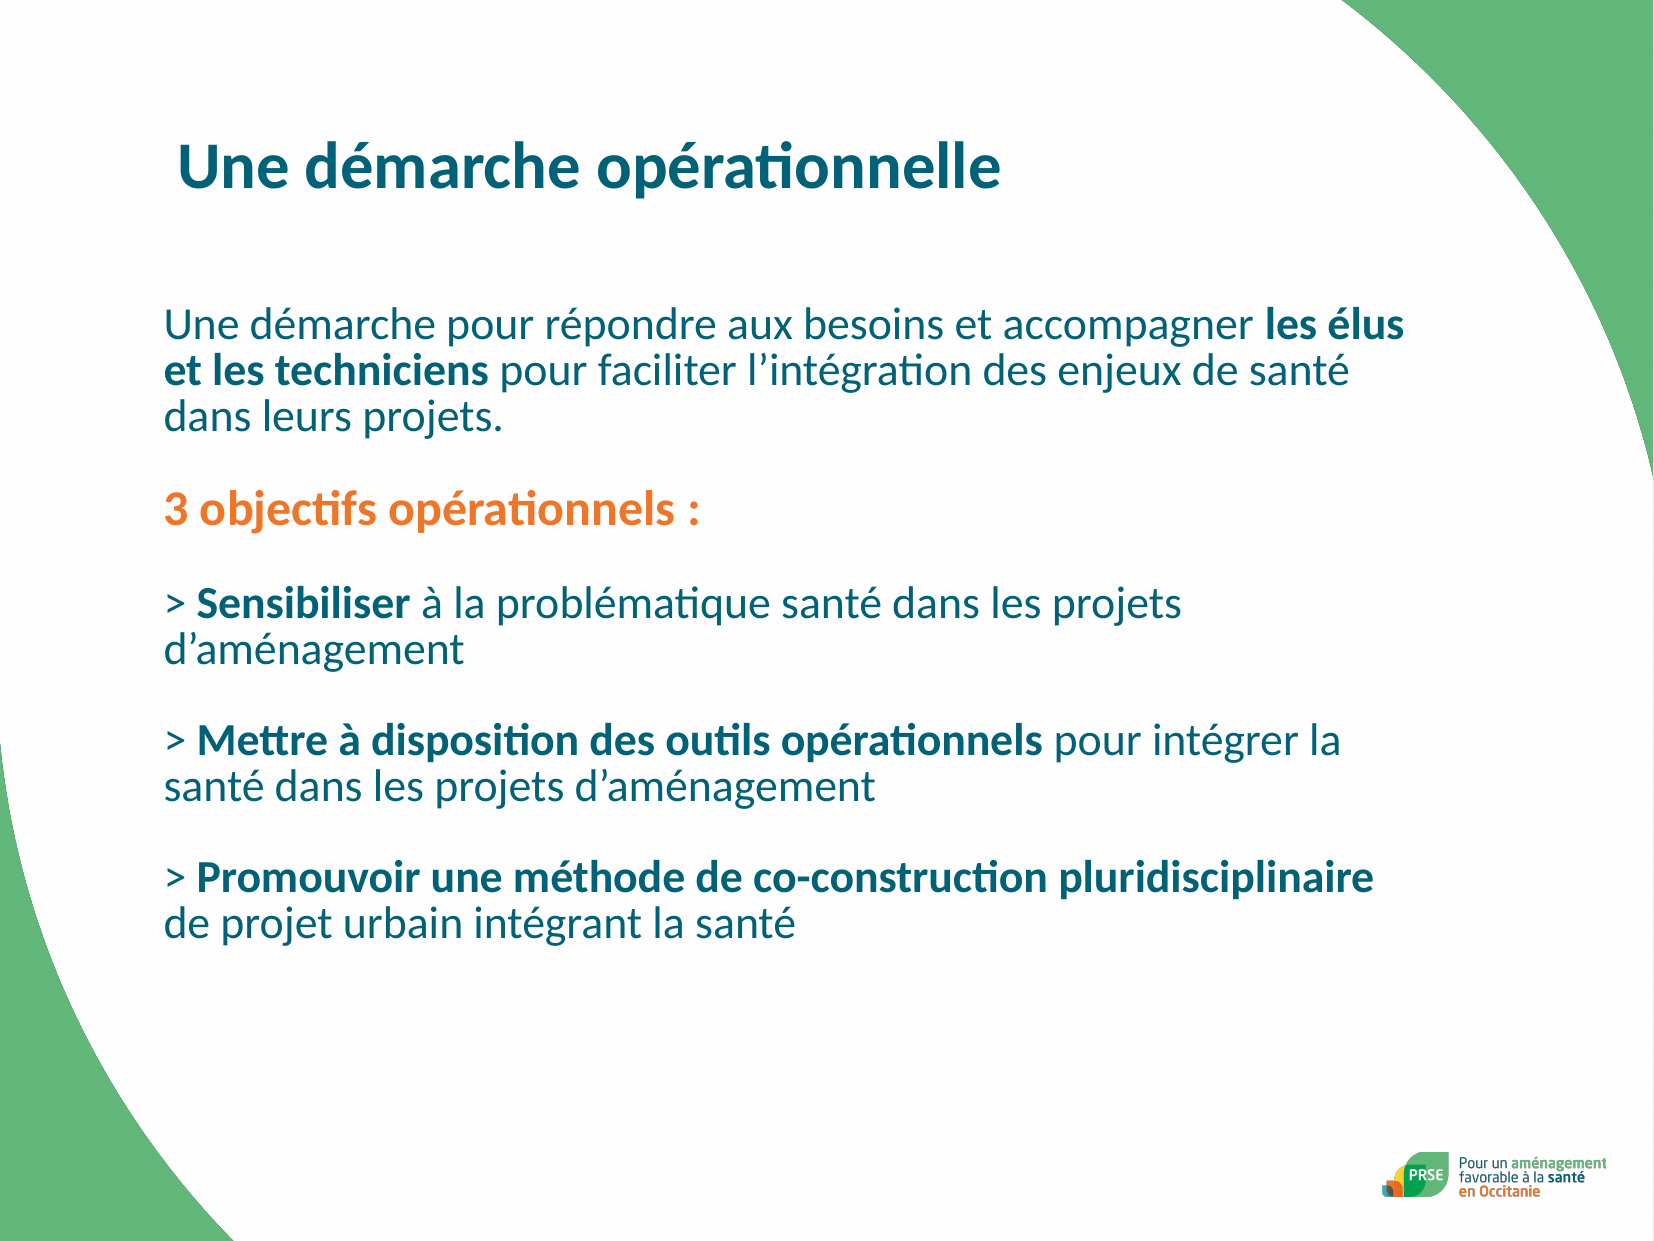

# Une démarche opérationnelle
Une démarche pour répondre aux besoins et accompagner les élus et les techniciens pour faciliter l’intégration des enjeux de santé dans leurs projets.
3 objectifs opérationnels :
> Sensibiliser à la problématique santé dans les projets d’aménagement
> Mettre à disposition des outils opérationnels pour intégrer la santé dans les projets d’aménagement
> Promouvoir une méthode de co-construction pluridisciplinaire de projet urbain intégrant la santé